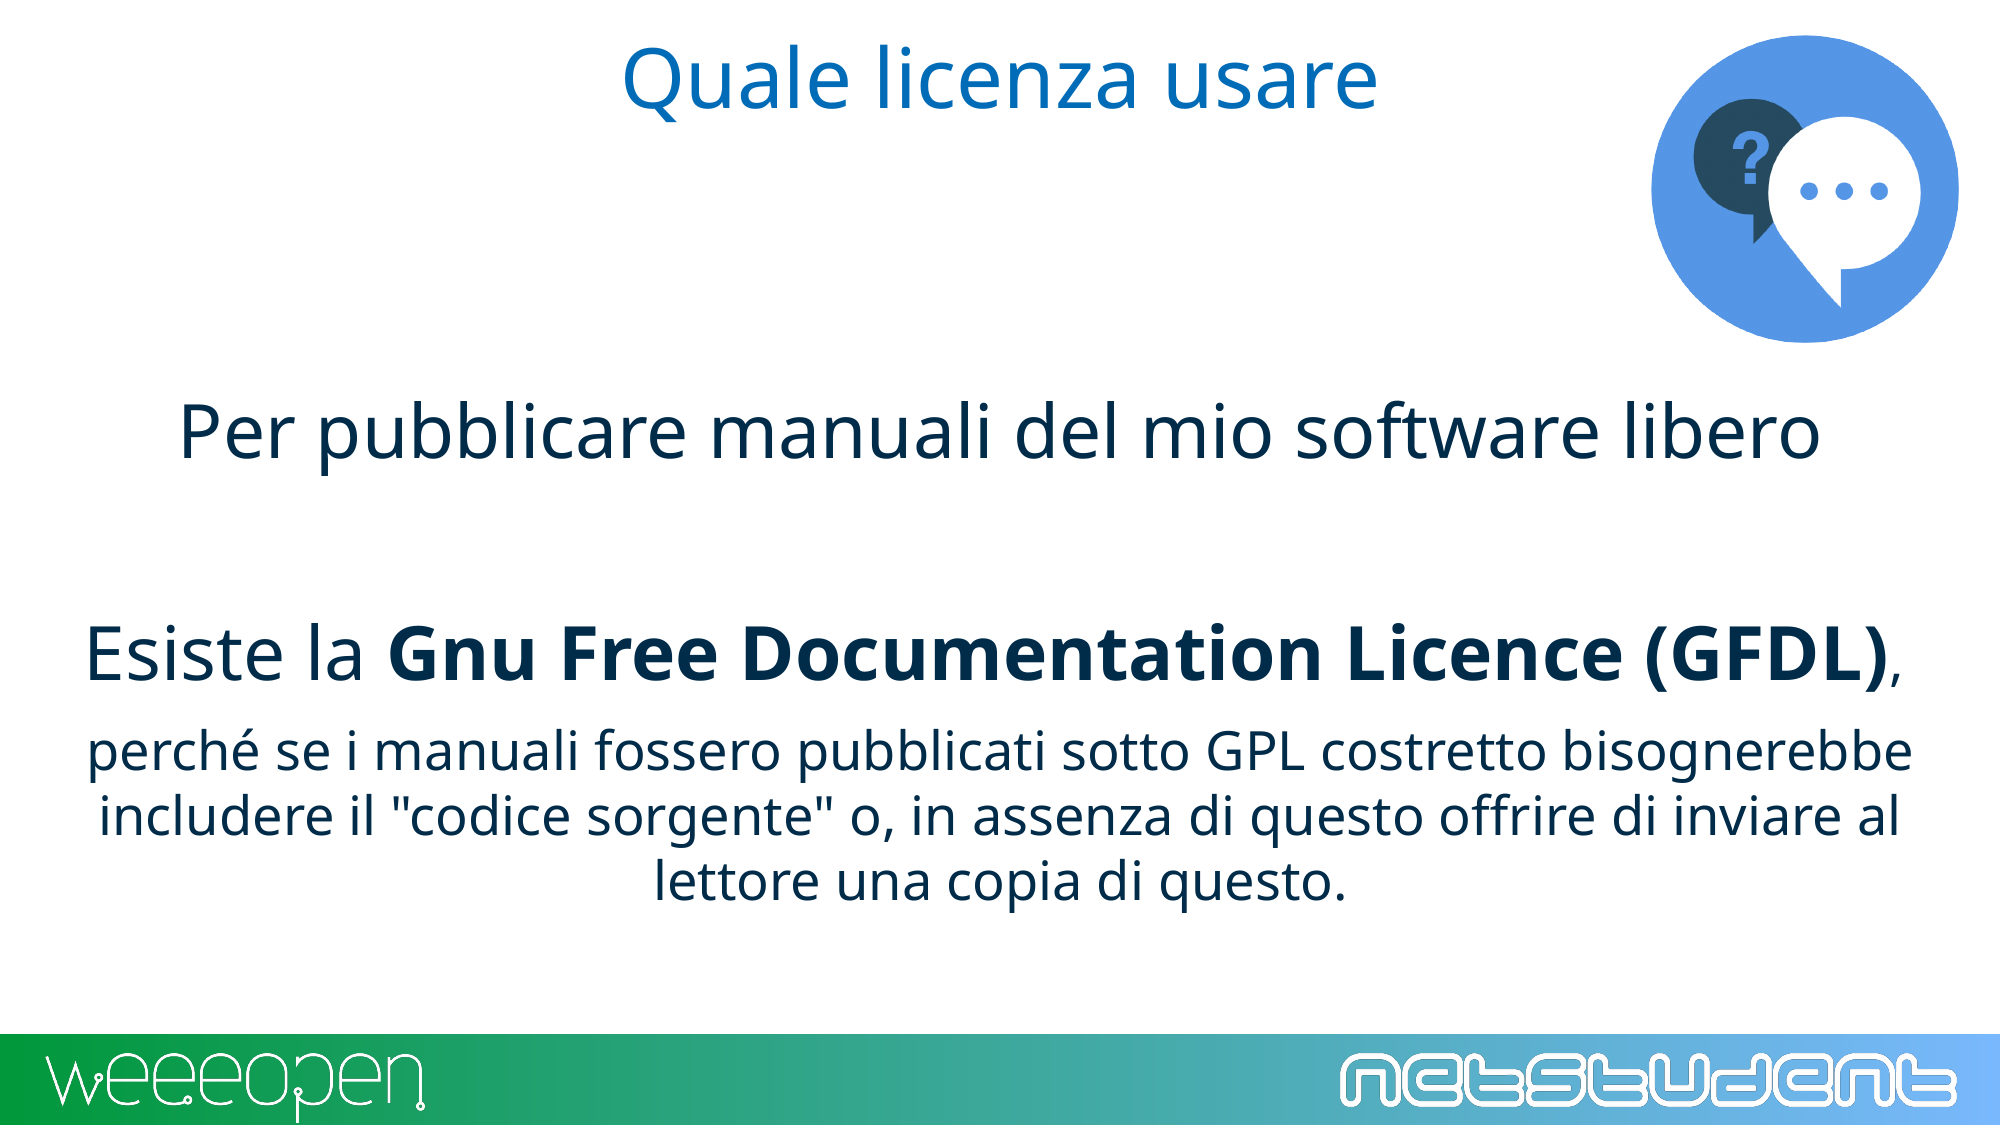

Quale licenza usare
Per pubblicare manuali del mio software libero
Esiste la Gnu Free Documentation Licence (GFDL),
perché se i manuali fossero pubblicati sotto GPL costretto bisognerebbe includere il "codice sorgente" o, in assenza di questo offrire di inviare al lettore una copia di questo.